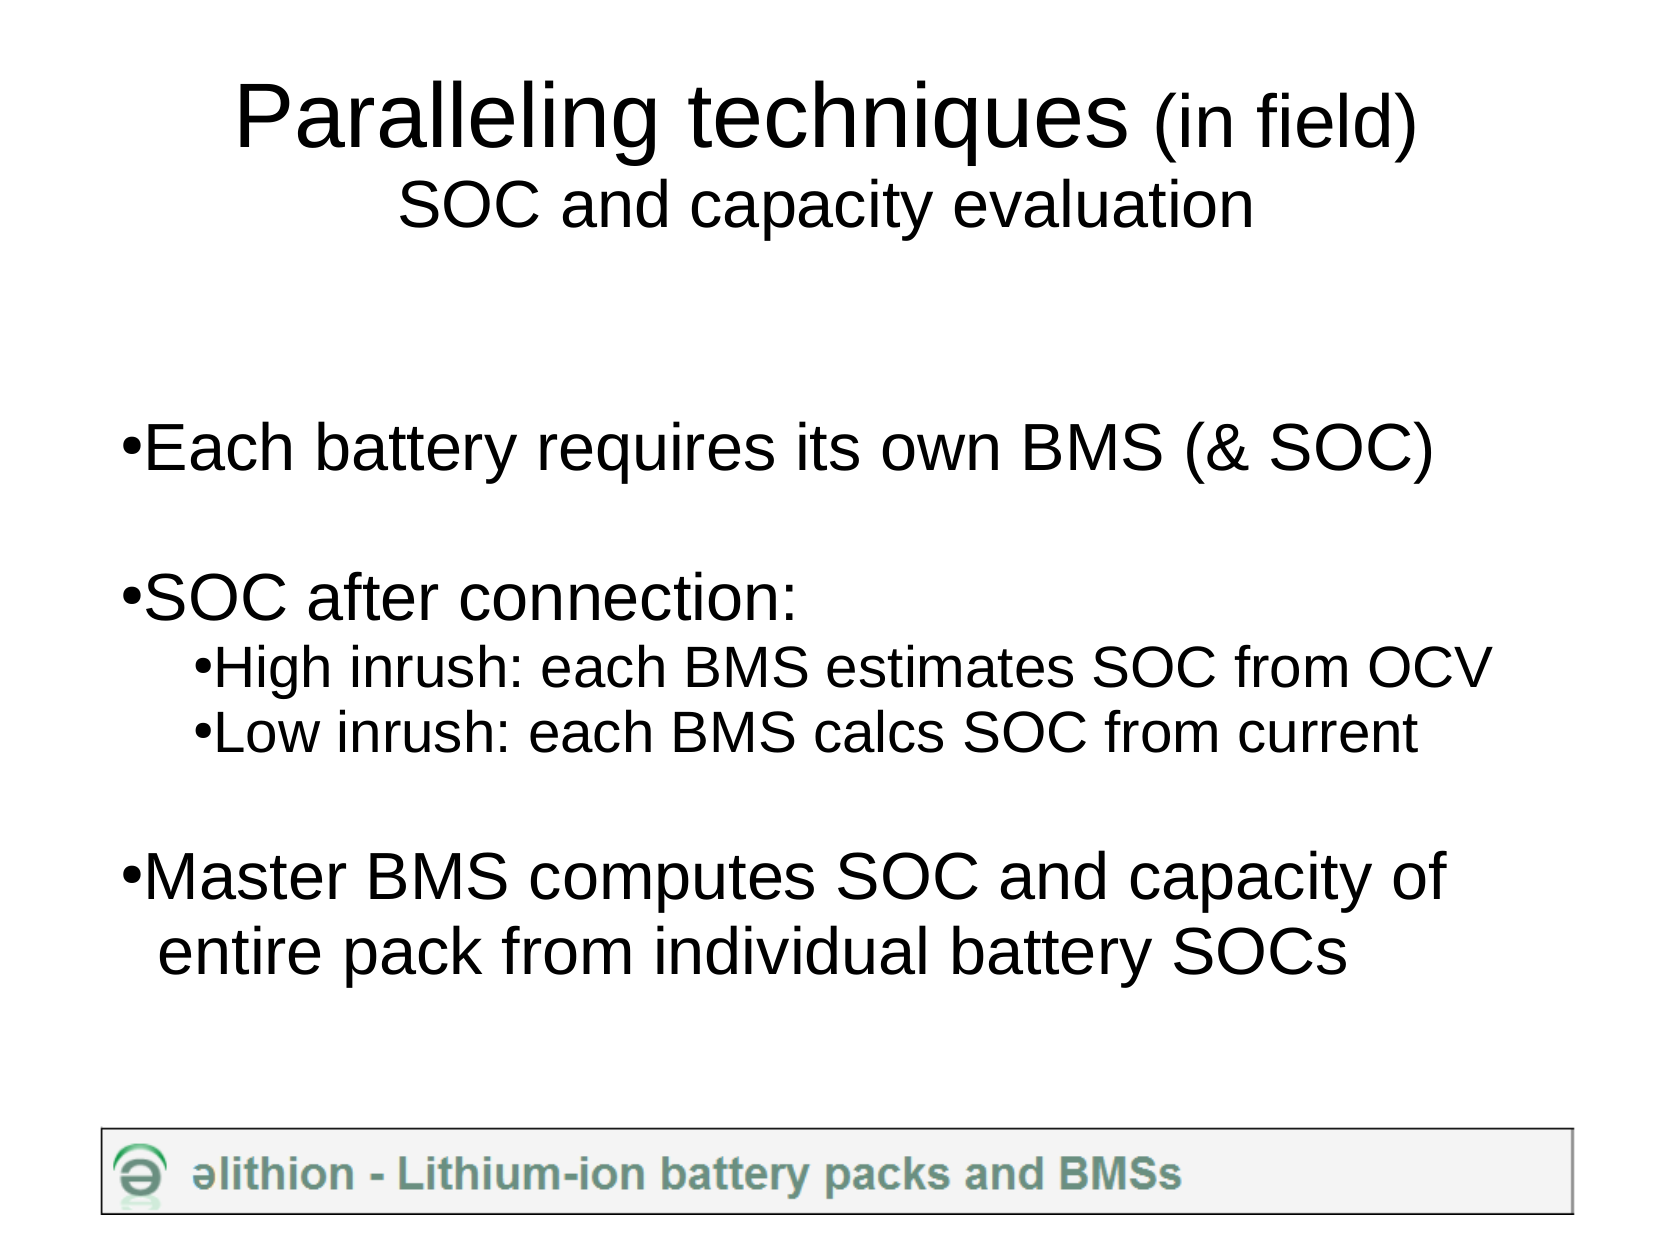

# Paralleling techniques (in field) SOC and capacity evaluation
Each battery requires its own BMS (& SOC)
SOC after connection:
High inrush: each BMS estimates SOC from OCV
Low inrush: each BMS calcs SOC from current
Master BMS computes SOC and capacity of entire pack from individual battery SOCs